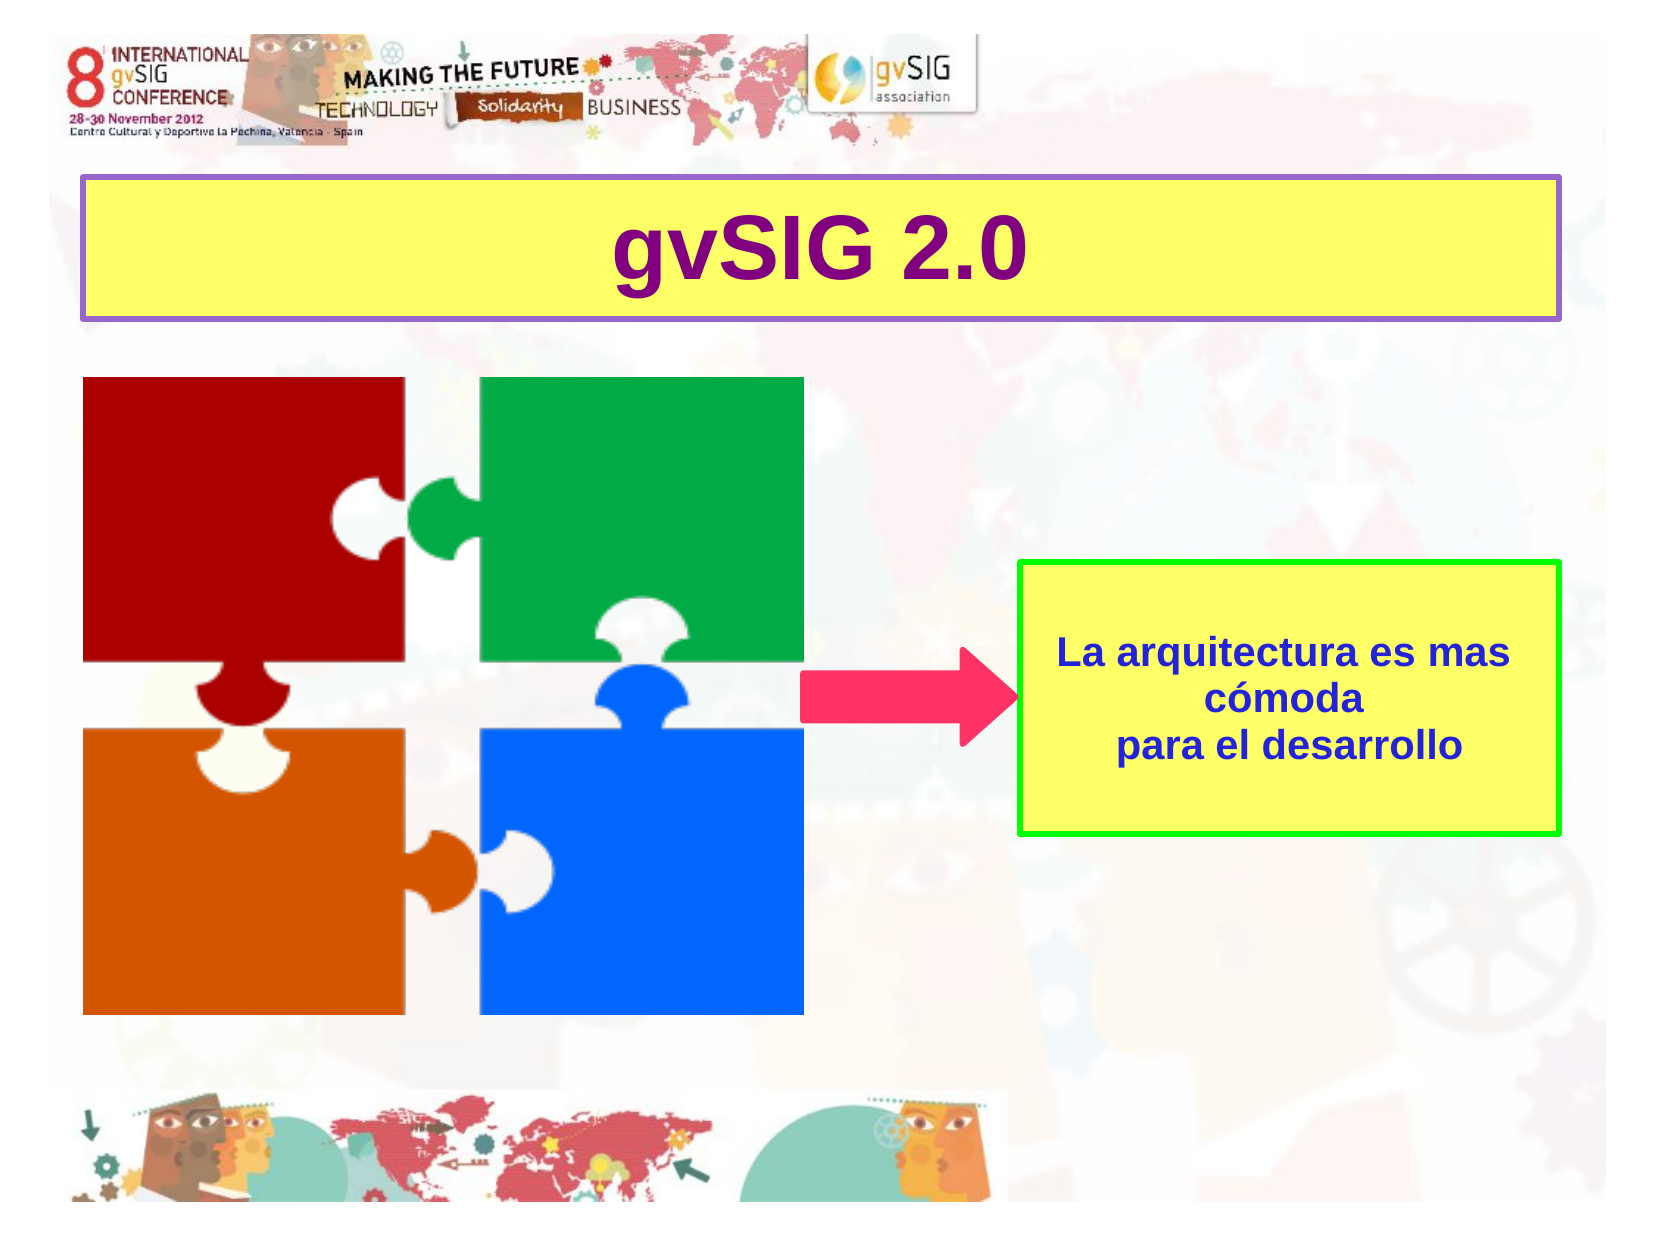

# gvSIG 2.0
La arquitectura es mas
cómoda
para el desarrollo